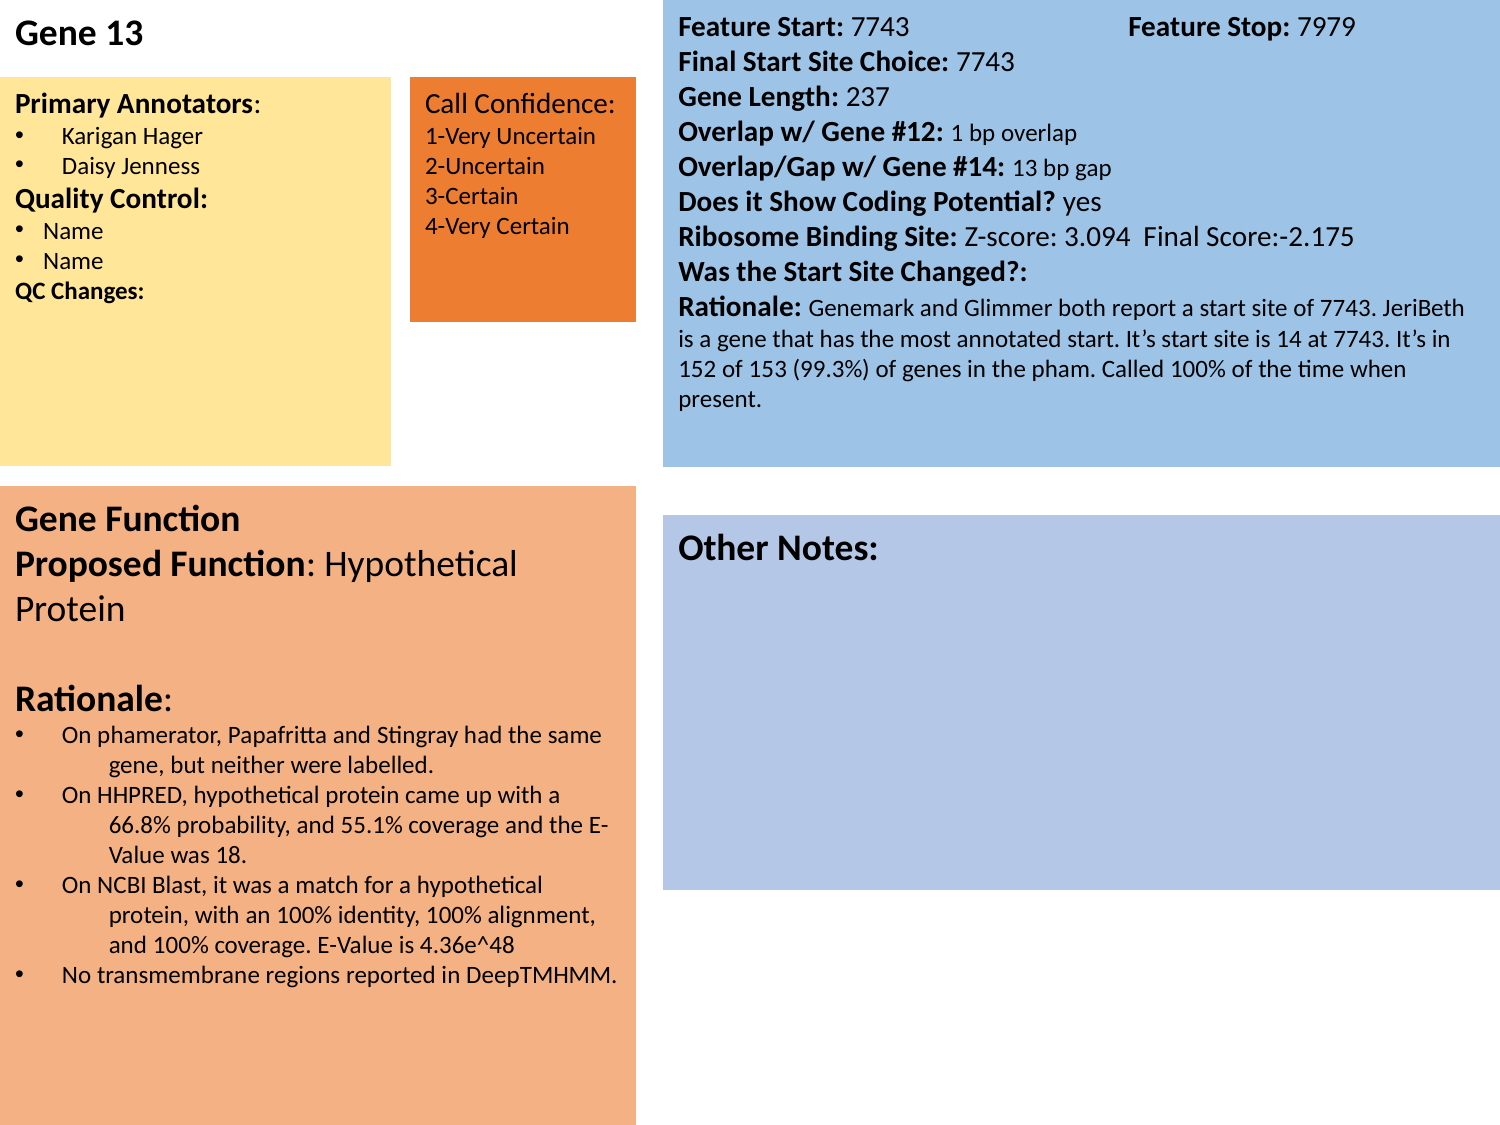

Gene 13
Feature Start: 7743			Feature Stop: 7979
Final Start Site Choice: 7743
Gene Length: 237
Overlap w/ Gene #12: 1 bp overlap
Overlap/Gap w/ Gene #14: 13 bp gap
Does it Show Coding Potential? yes
Ribosome Binding Site: Z-score: 3.094 Final Score:-2.175
Was the Start Site Changed?:
Rationale: Genemark and Glimmer both report a start site of 7743. JeriBeth is a gene that has the most annotated start. It’s start site is 14 at 7743. It’s in 152 of 153 (99.3%) of genes in the pham. Called 100% of the time when present.
Primary Annotators:
Karigan Hager
Daisy Jenness
Quality Control:
Name
Name
QC Changes:
Call Confidence:
1-Very Uncertain
2-Uncertain
3-Certain
4-Very Certain
Gene Function
Proposed Function: Hypothetical Protein
Rationale:
On phamerator, Papafritta and Stingray had the same gene, but neither were labelled.
On HHPRED, hypothetical protein came up with a 66.8% probability, and 55.1% coverage and the E-Value was 18.
On NCBI Blast, it was a match for a hypothetical protein, with an 100% identity, 100% alignment, and 100% coverage. E-Value is 4.36e^48
No transmembrane regions reported in DeepTMHMM.
Other Notes: